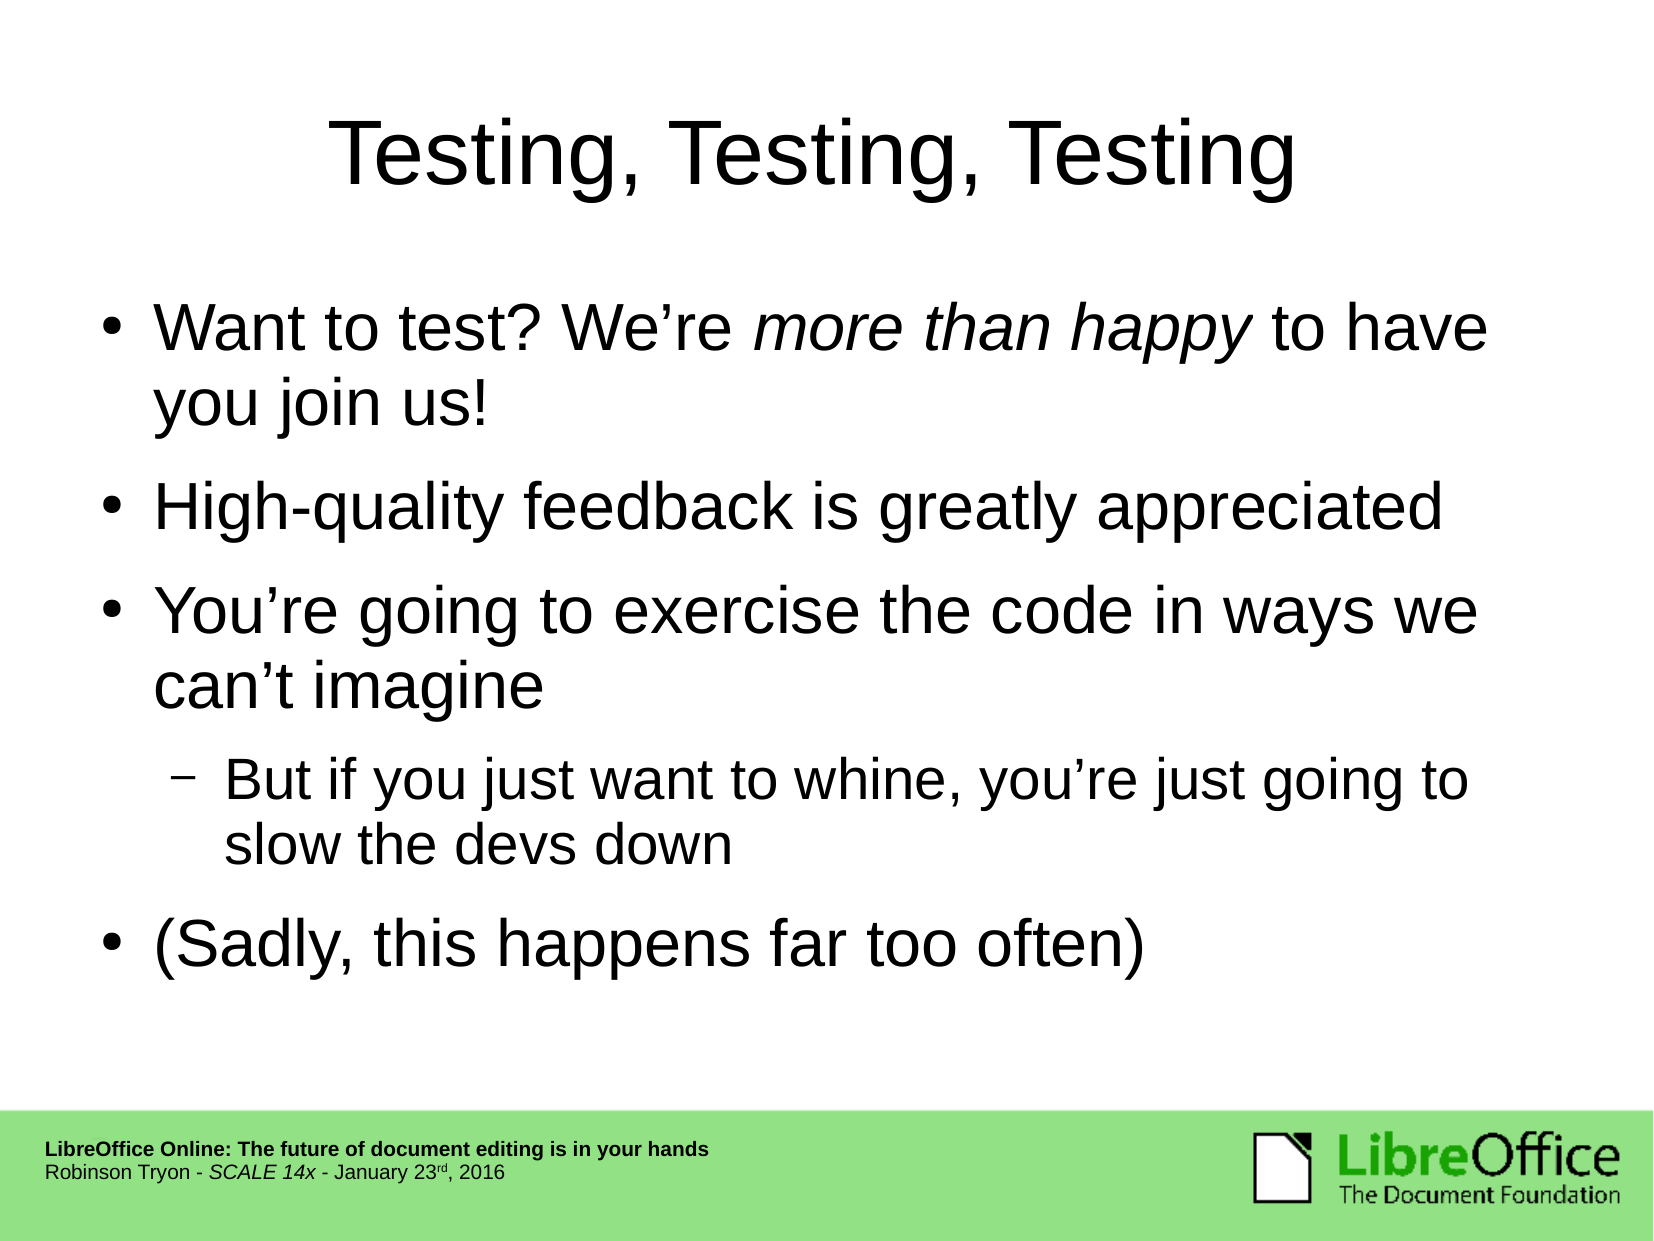

# Testing, Testing, Testing
Want to test? We’re more than happy to have you join us!
High-quality feedback is greatly appreciated
You’re going to exercise the code in ways we can’t imagine
But if you just want to whine, you’re just going to slow the devs down
(Sadly, this happens far too often)